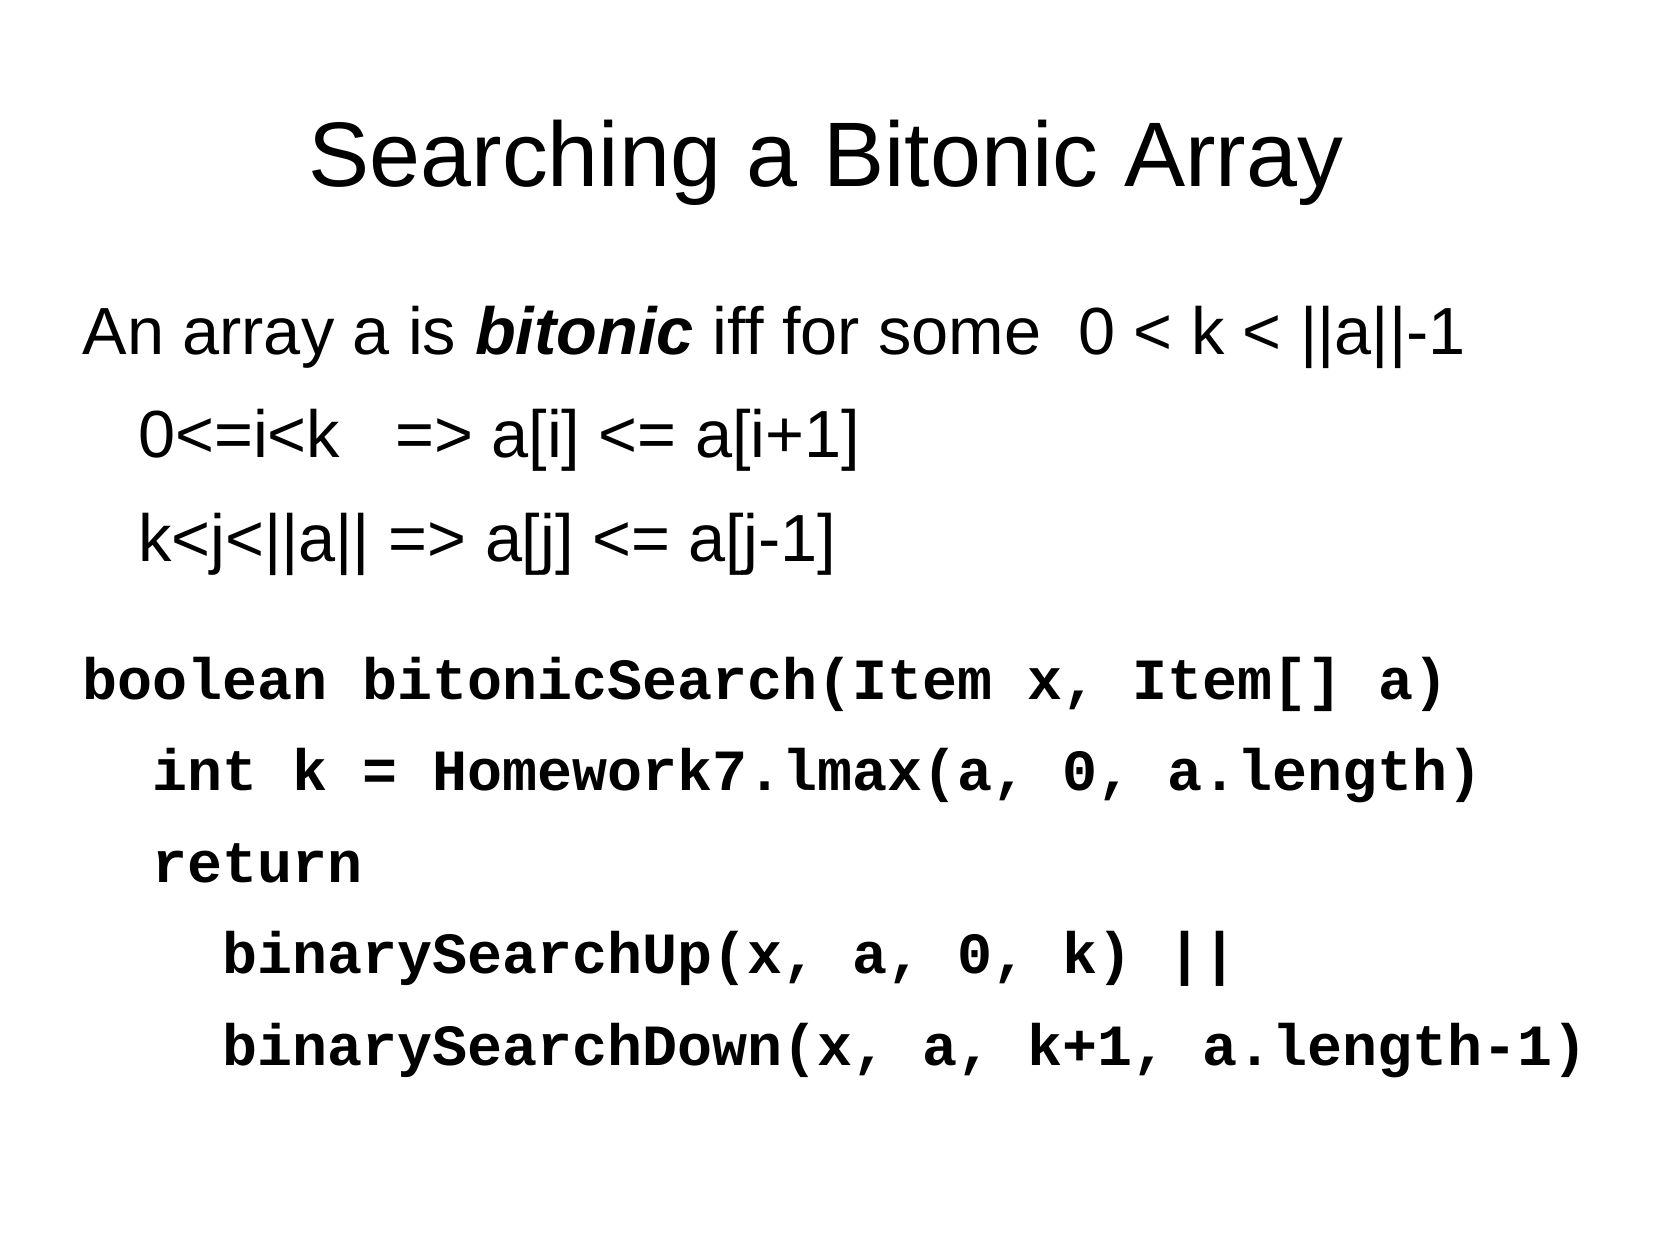

# Searching a Bitonic Array
An array a is bitonic iff for some 0 < k < ||a||-1
 0<=i<k => a[i] <= a[i+1]
 k<j<||a|| => a[j] <= a[j-1]
boolean bitonicSearch(Item x, Item[] a)
 int k = Homework7.lmax(a, 0, a.length)
 return
 binarySearchUp(x, a, 0, k) ||
 binarySearchDown(x, a, k+1, a.length-1)